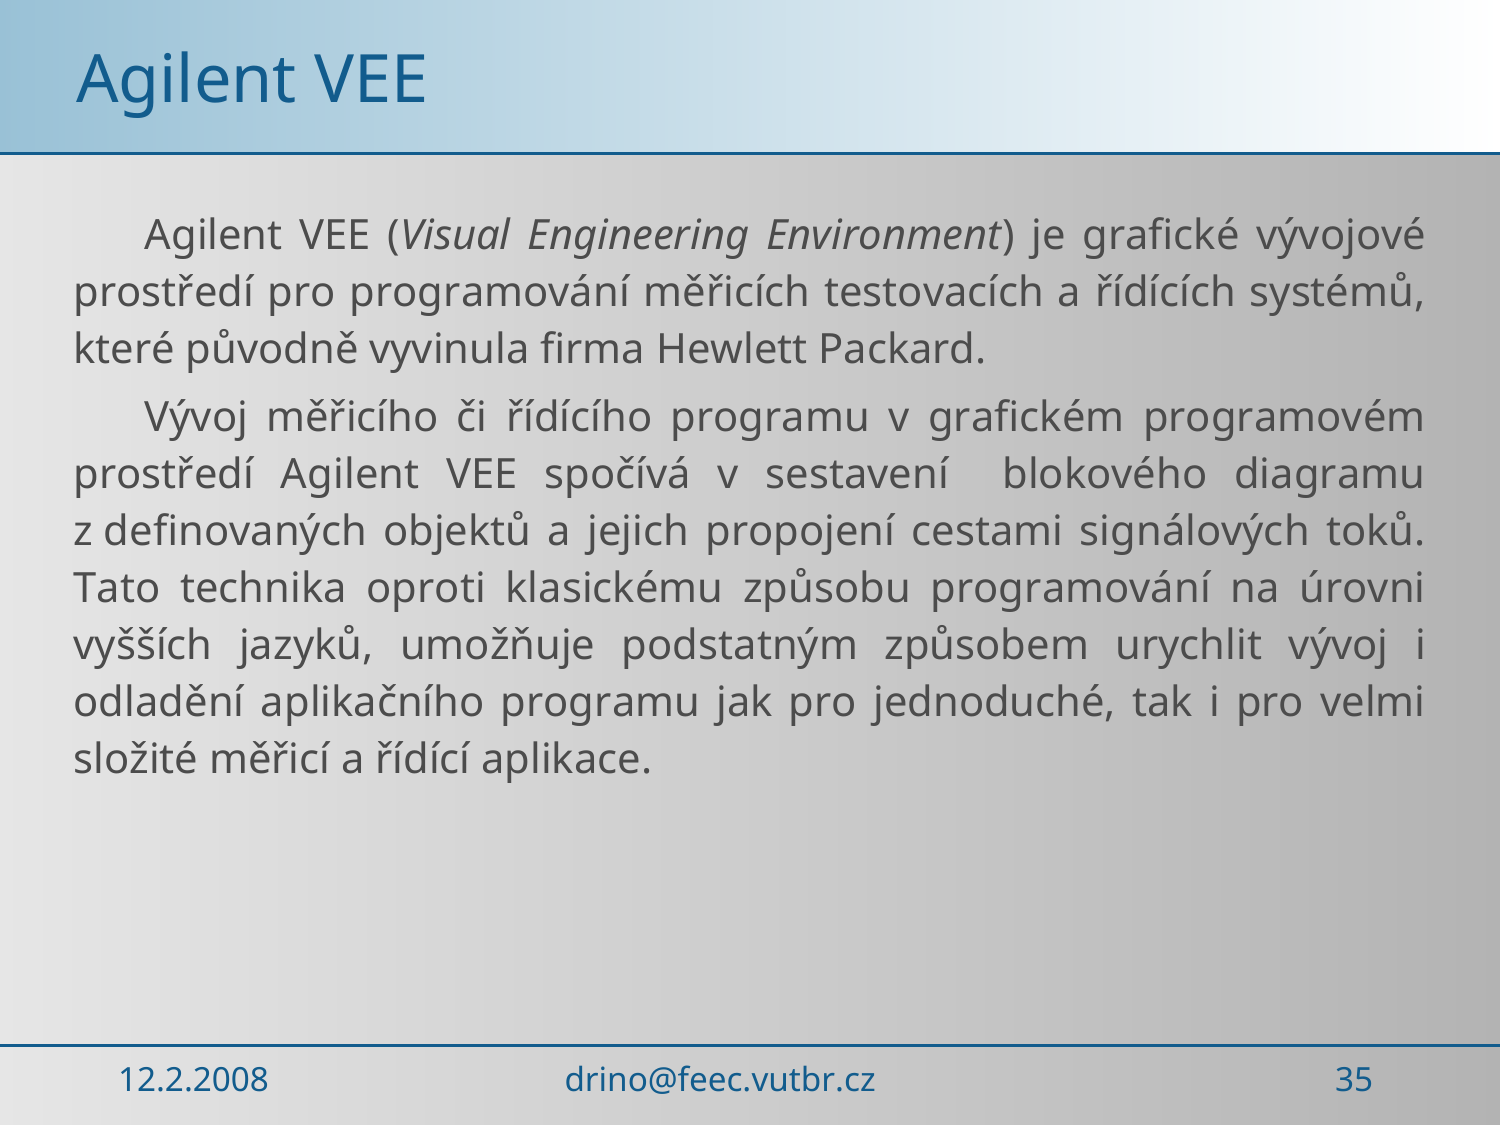

# Agilent VEE
Agilent VEE (Visual Engineering Environment) je grafické vývojové prostředí pro programování měřicích testovacích a řídících systémů, které původně vyvinula firma Hewlett Packard.
Vývoj měřicího či řídícího programu v grafickém programovém prostředí Agilent VEE spočívá v sestavení blokového diagramu z definovaných objektů a jejich propojení cestami signálových toků. Tato technika oproti klasickému způsobu programování na úrovni vyšších jazyků, umožňuje podstatným způsobem urychlit vývoj i odladění aplikačního programu jak pro jednoduché, tak i pro velmi složité měřicí a řídící aplikace.
12.2.2008
drino@feec.vutbr.cz